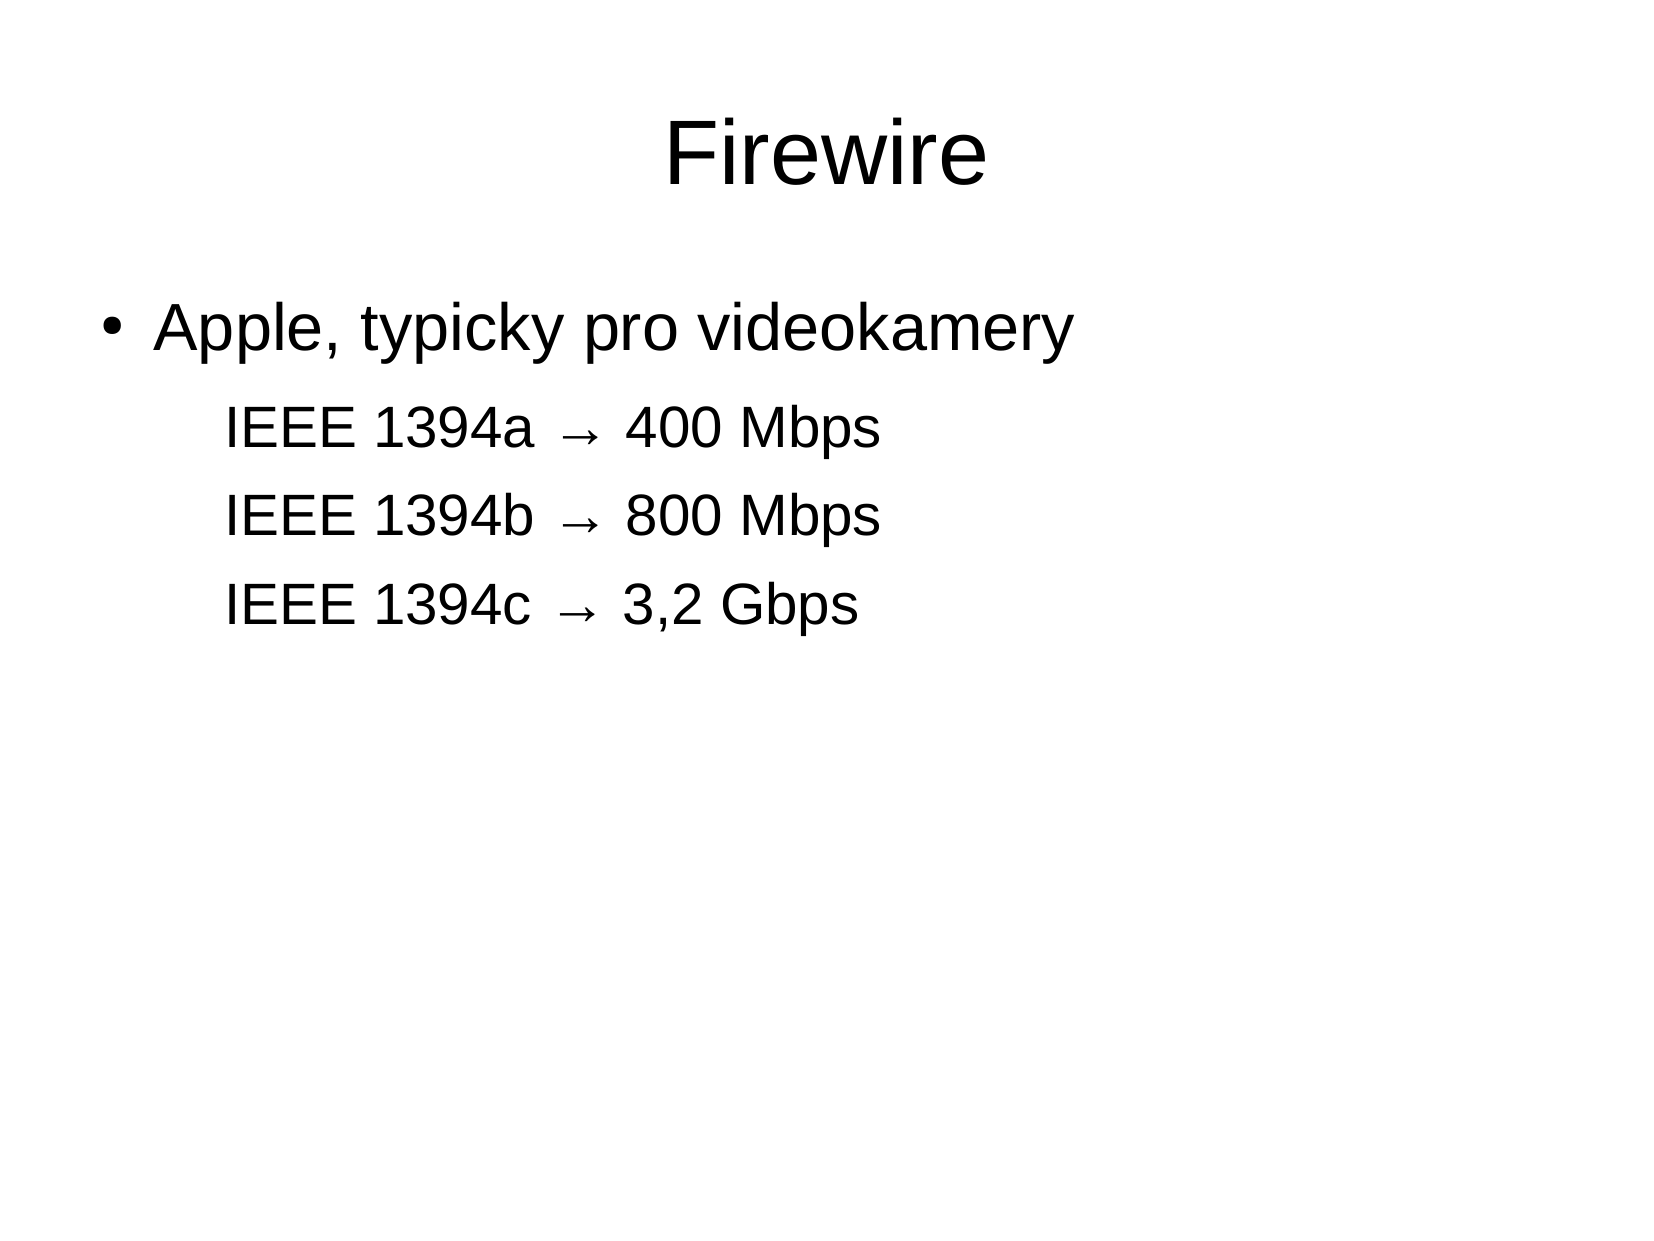

# Firewire
Apple, typicky pro videokamery
IEEE 1394a → 400 Mbps
IEEE 1394b → 800 Mbps
IEEE 1394c → 3,2 Gbps